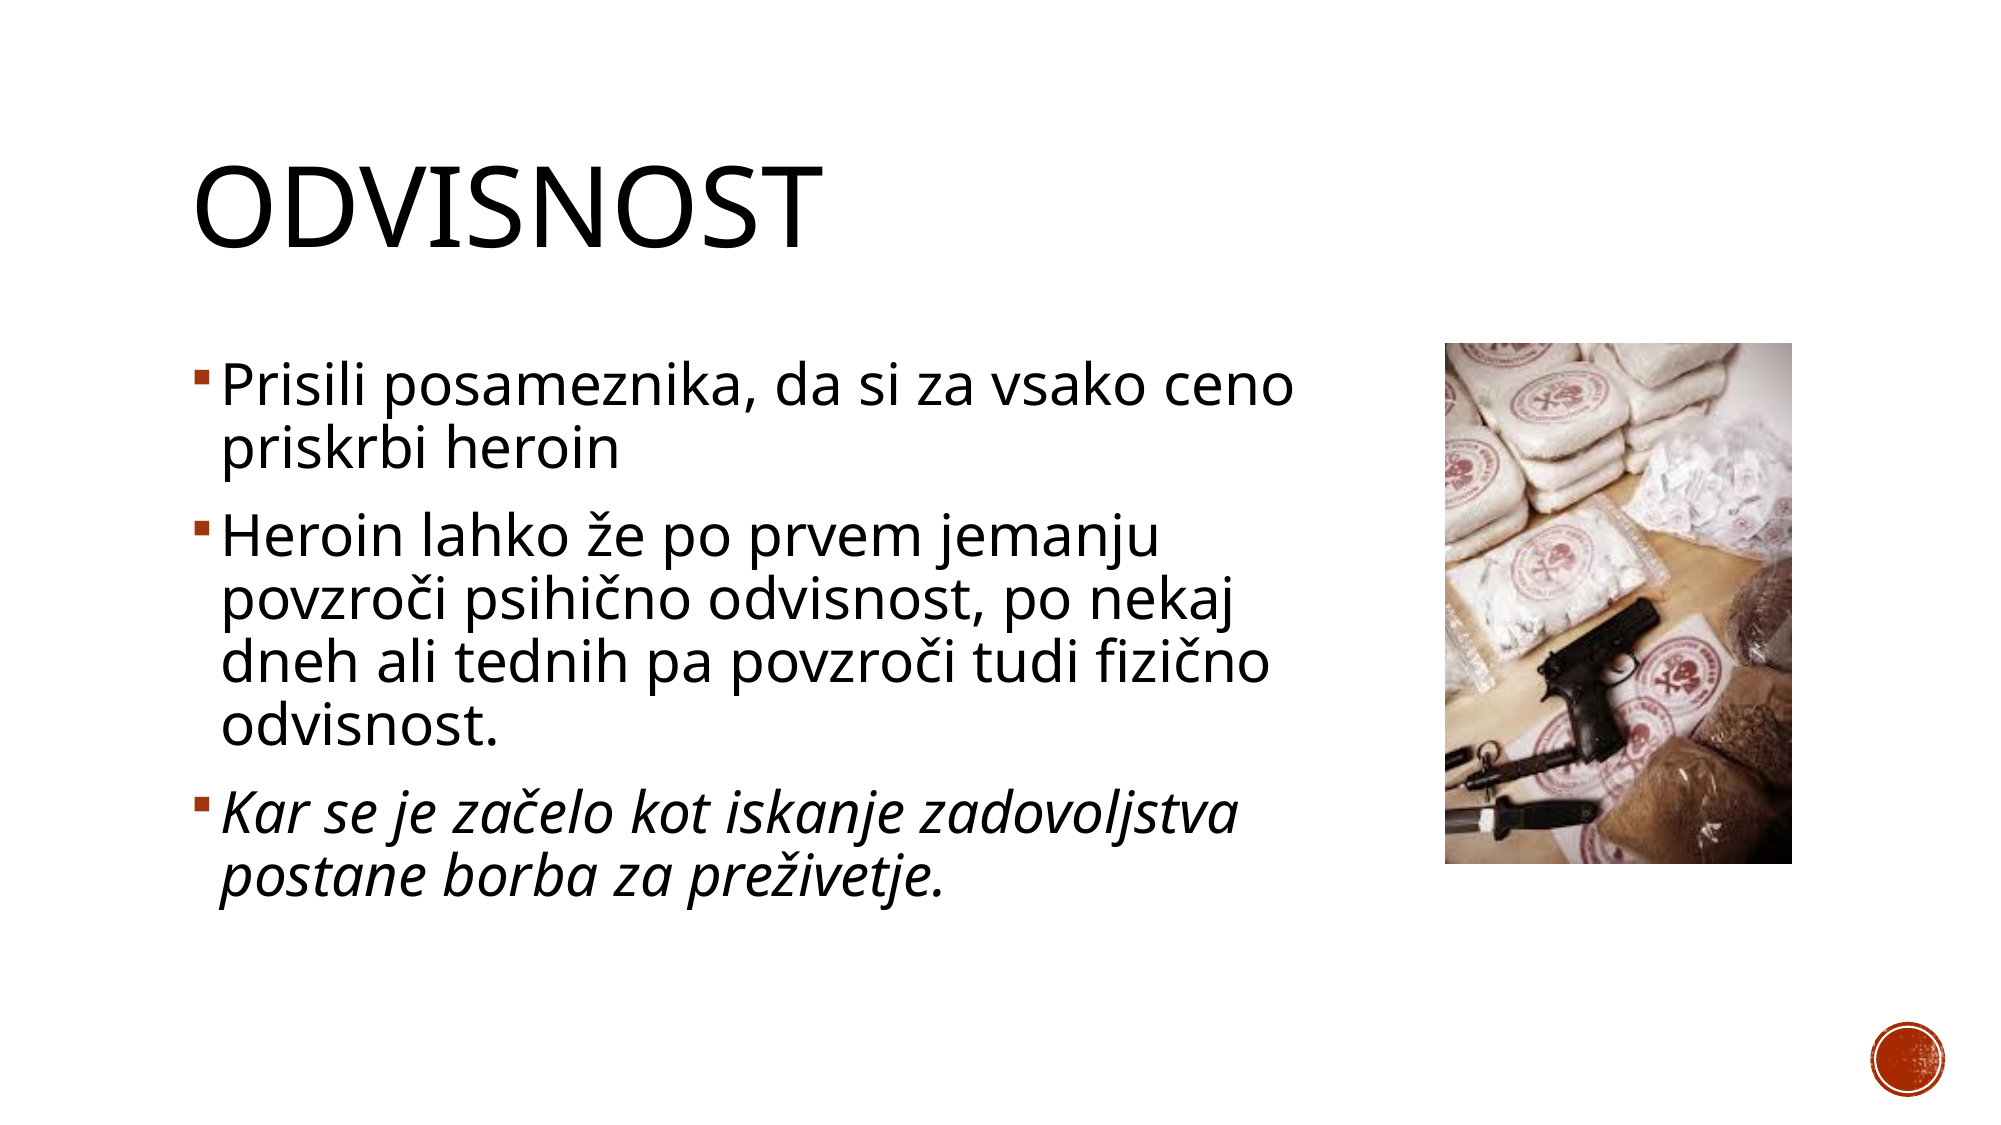

# odvisnost
Prisili posameznika, da si za vsako ceno priskrbi heroin
Heroin lahko že po prvem jemanju povzroči psihično odvisnost, po nekaj dneh ali tednih pa povzroči tudi fizično odvisnost.
Kar se je začelo kot iskanje zadovoljstva postane borba za preživetje.